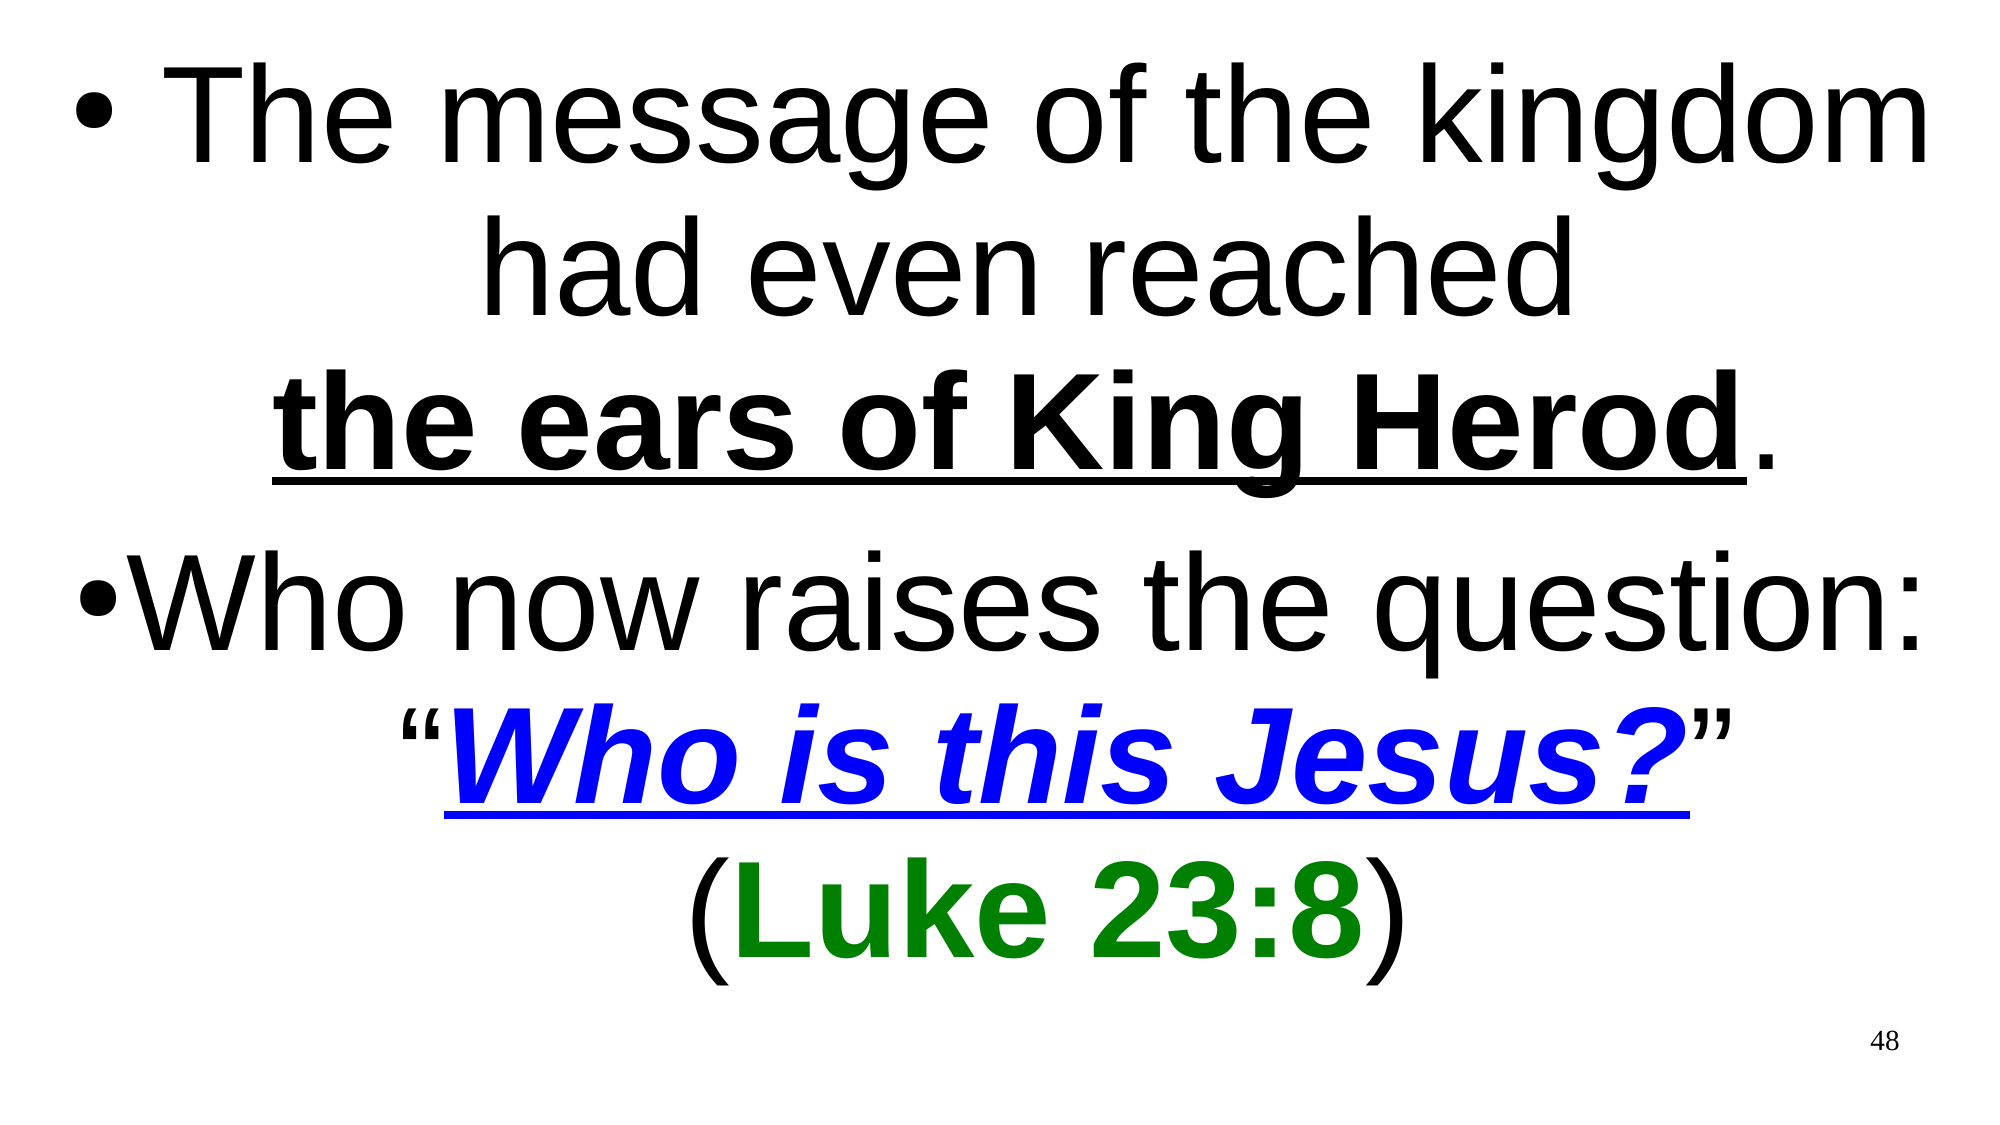

# The message of the kingdom had even reached the ears of King Herod.
Who now raises the question:
 “Who is this Jesus?”
(Luke 23:8)
48